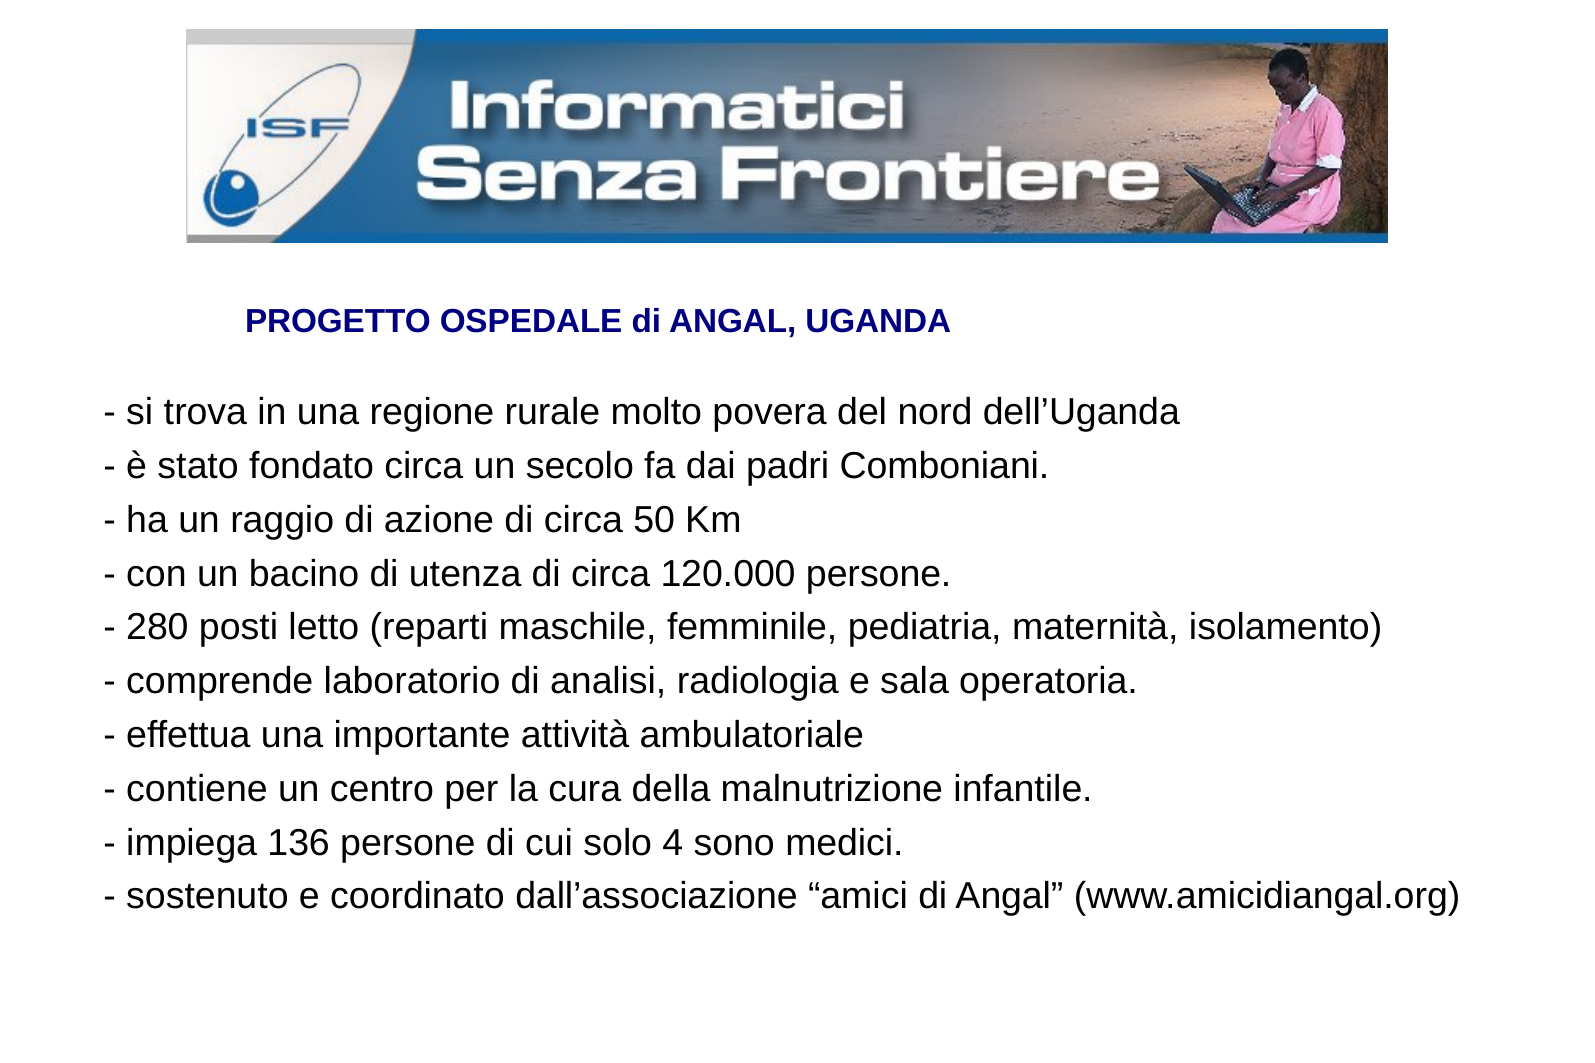

# PROGETTO OSPEDALE di ANGAL, UGANDA
- si trova in una regione rurale molto povera del nord dell’Uganda
- è stato fondato circa un secolo fa dai padri Comboniani.
- ha un raggio di azione di circa 50 Km
- con un bacino di utenza di circa 120.000 persone.
- 280 posti letto (reparti maschile, femminile, pediatria, maternità, isolamento)
- comprende laboratorio di analisi, radiologia e sala operatoria.
- effettua una importante attività ambulatoriale
- contiene un centro per la cura della malnutrizione infantile.
- impiega 136 persone di cui solo 4 sono medici.
- sostenuto e coordinato dall’associazione “amici di Angal” (www.amicidiangal.org)